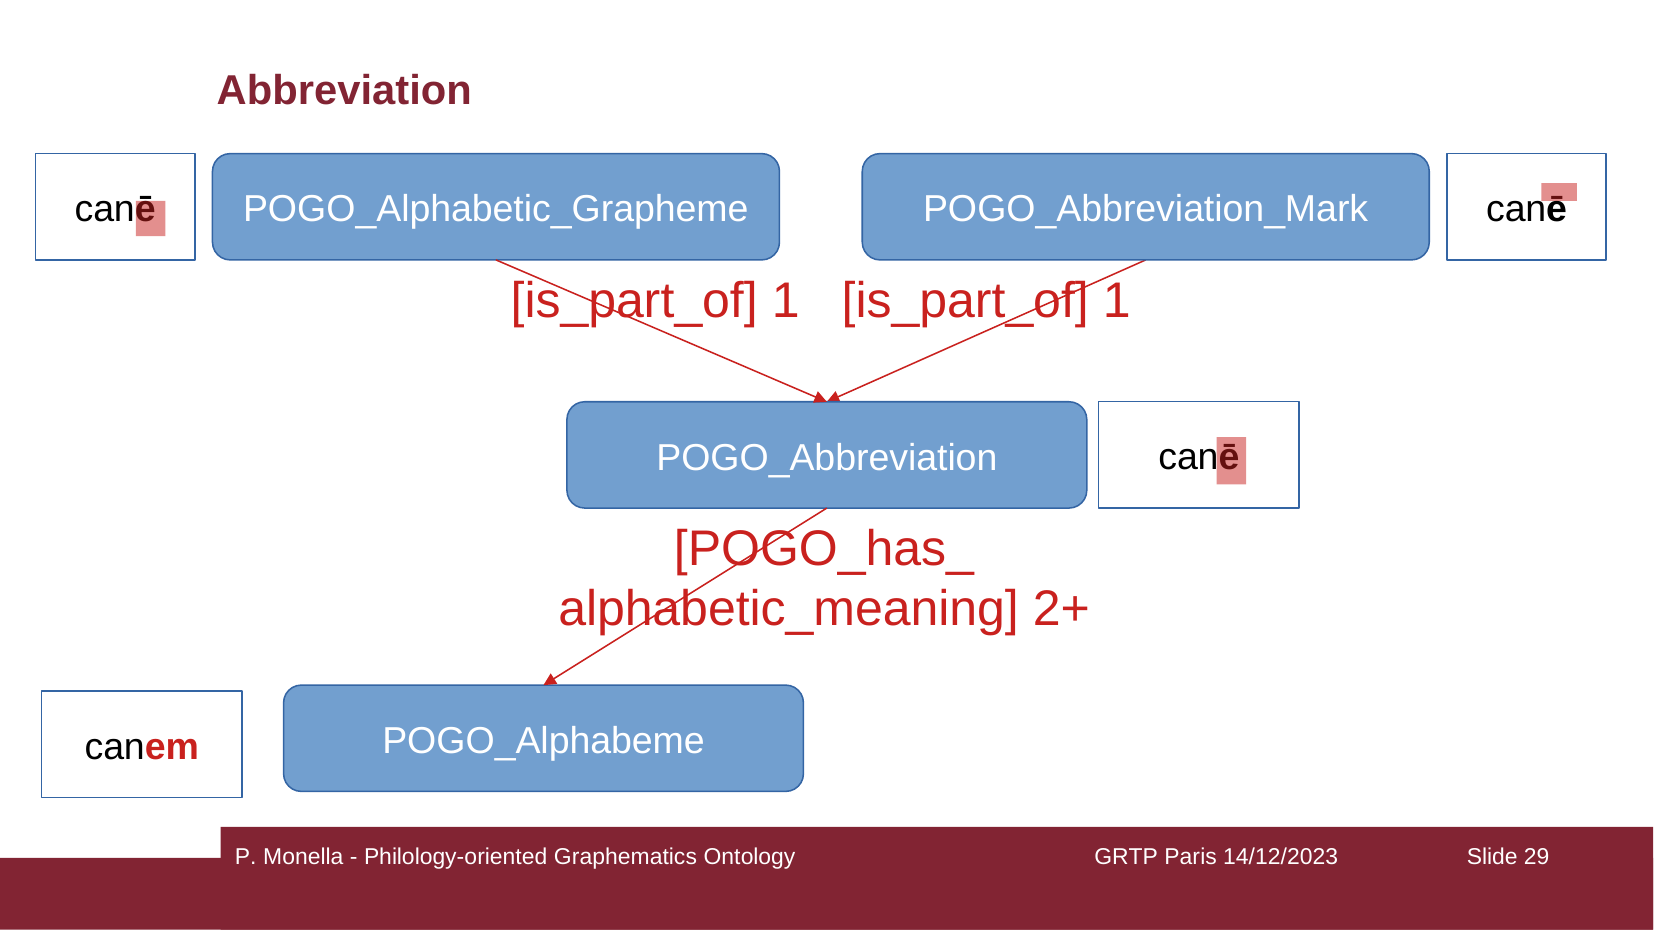

Abbreviation
canē
POGO_Alphabetic_Grapheme
POGO_Abbreviation_Mark
canē
canē
POGO_Abbreviation
POGO_Alphabeme
canem
P. Monella - Philology-oriented Graphematics Ontology
29